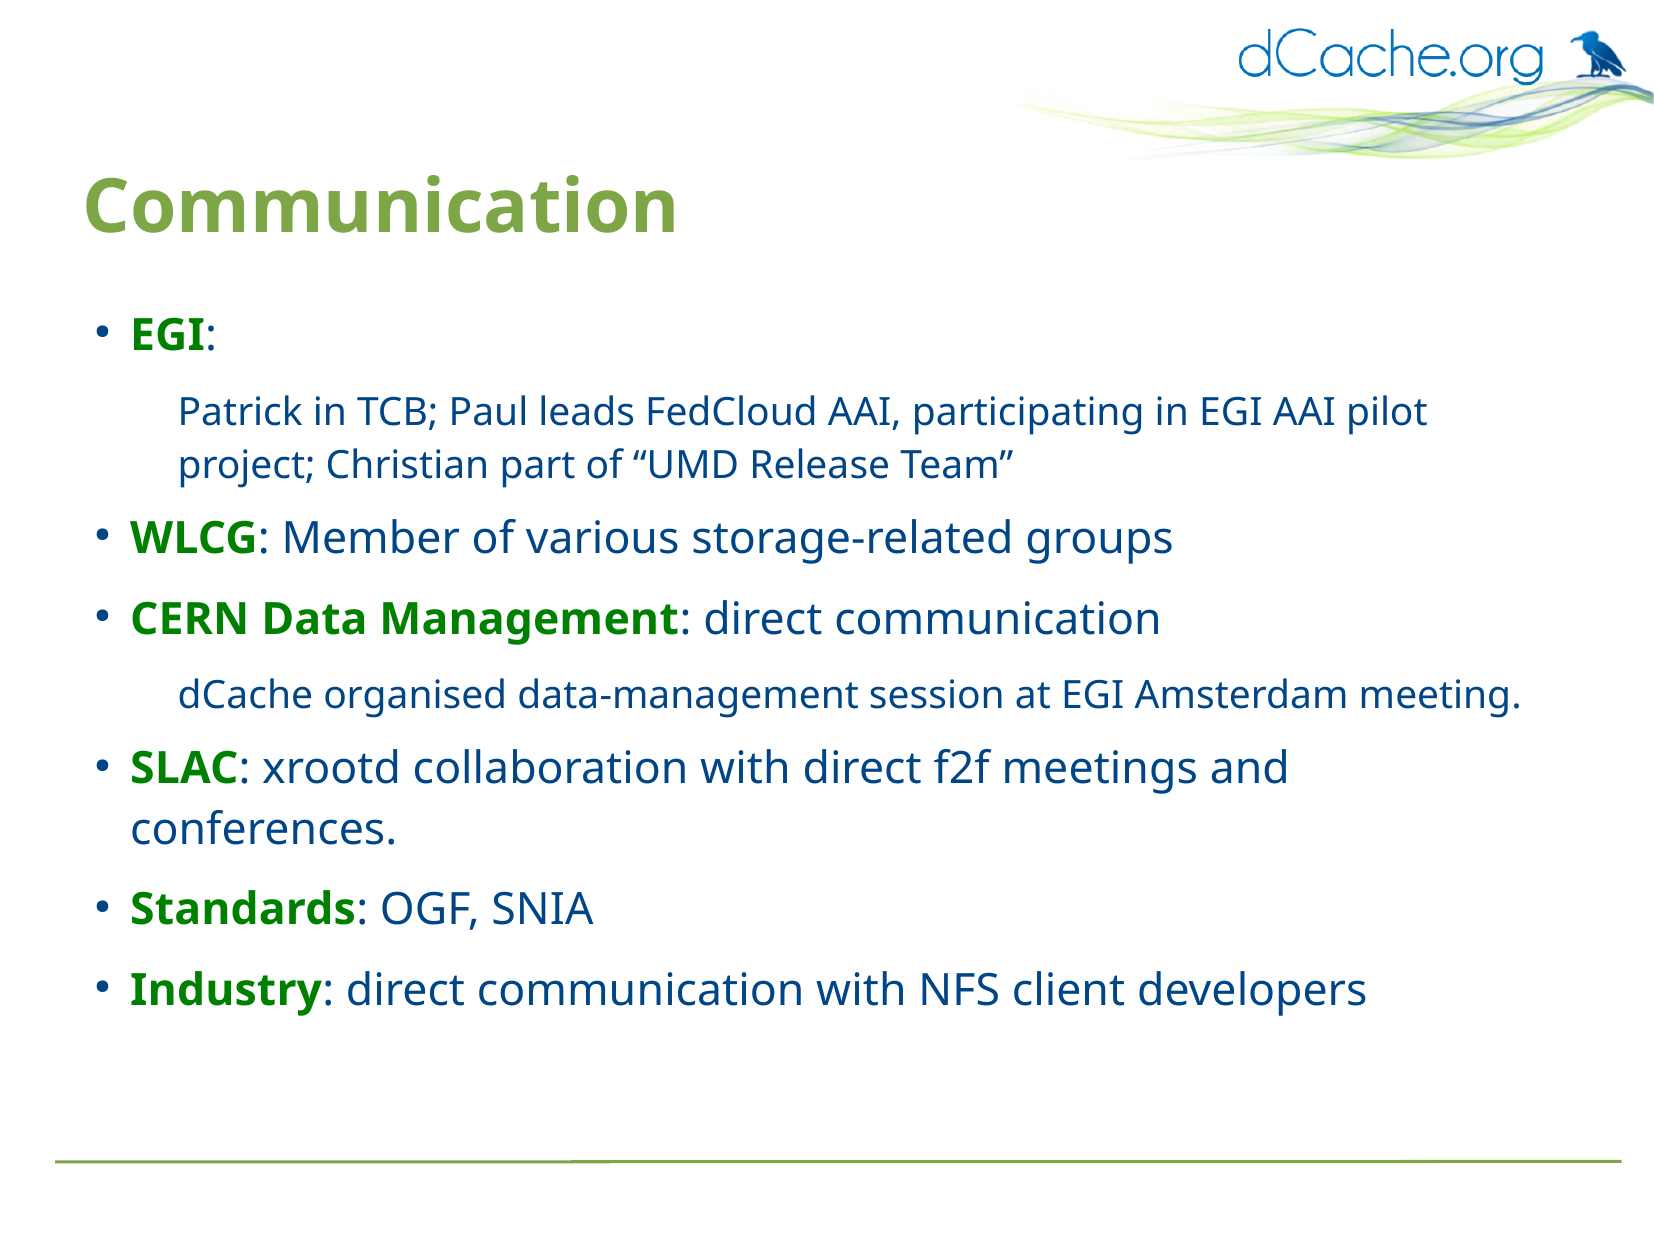

# Communication
EGI:
Patrick in TCB; Paul leads FedCloud AAI, participating in EGI AAI pilot project; Christian part of “UMD Release Team”
WLCG: Member of various storage-related groups
CERN Data Management: direct communication
dCache organised data-management session at EGI Amsterdam meeting.
SLAC: xrootd collaboration with direct f2f meetings and conferences.
Standards: OGF, SNIA
Industry: direct communication with NFS client developers